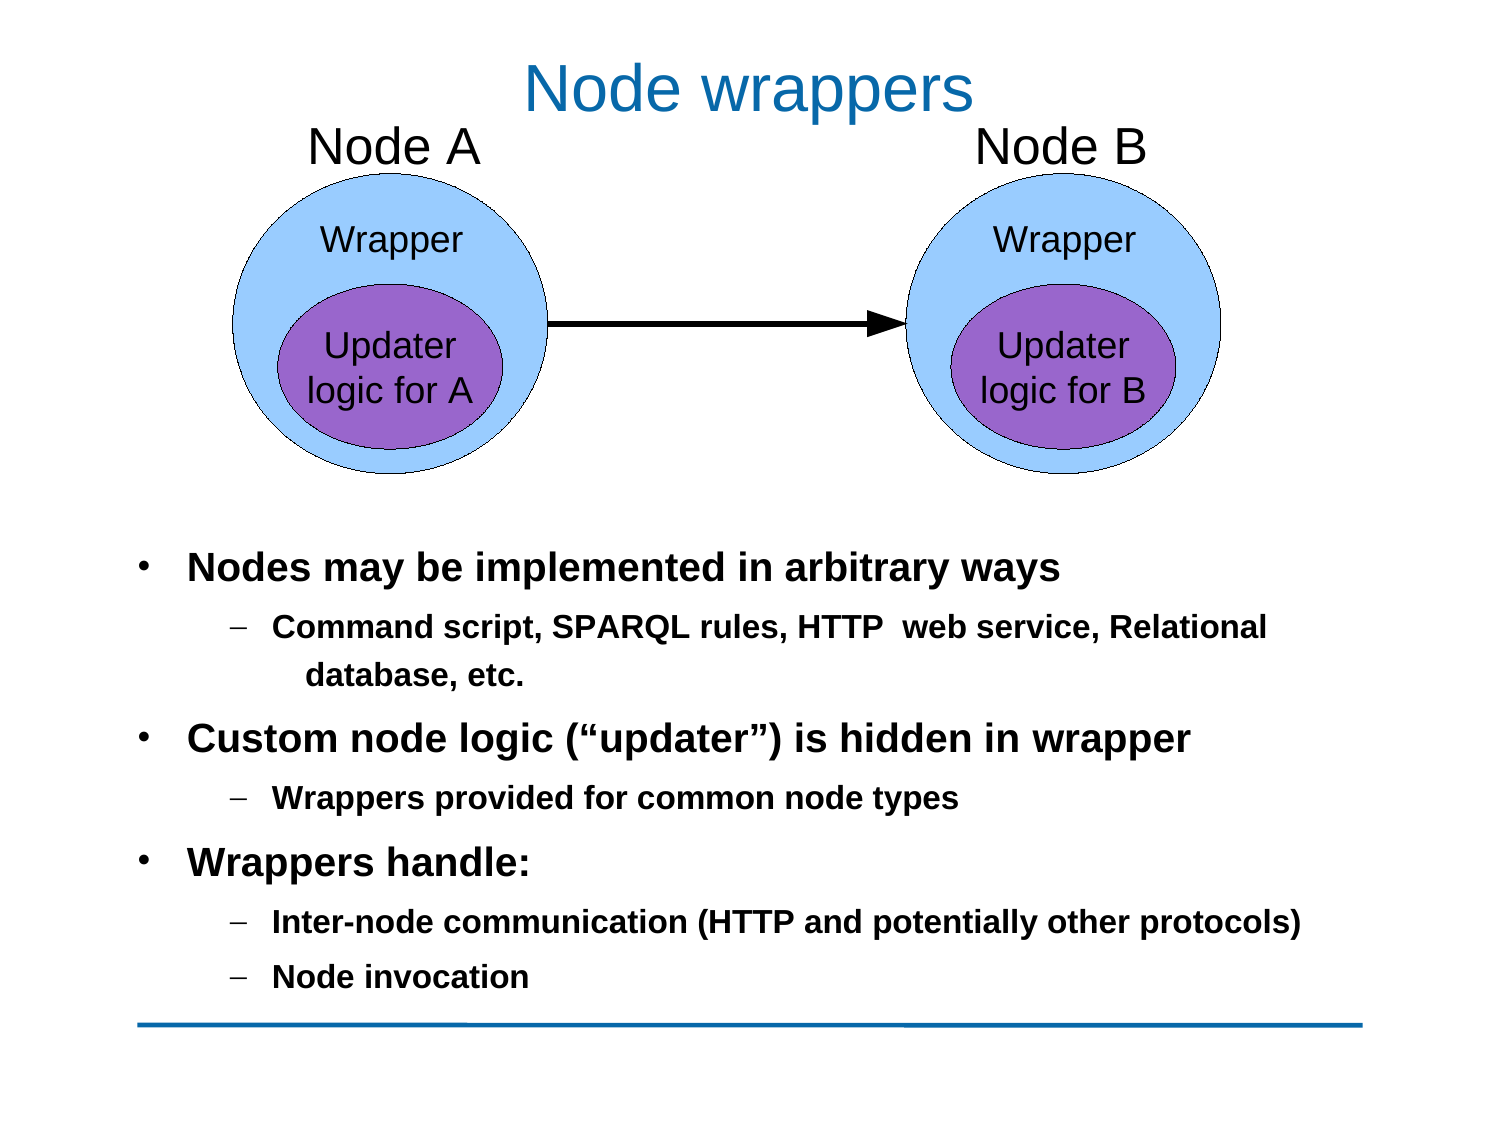

# Node wrappers
Node A
Node B
Wrapper
Wrapper
Updater
logic for A
Updater
logic for B
Nodes may be implemented in arbitrary ways
Command script, SPARQL rules, HTTP web service, Relational database, etc.
Custom node logic (“updater”) is hidden in wrapper
Wrappers provided for common node types
Wrappers handle:
Inter-node communication (HTTP and potentially other protocols)
Node invocation